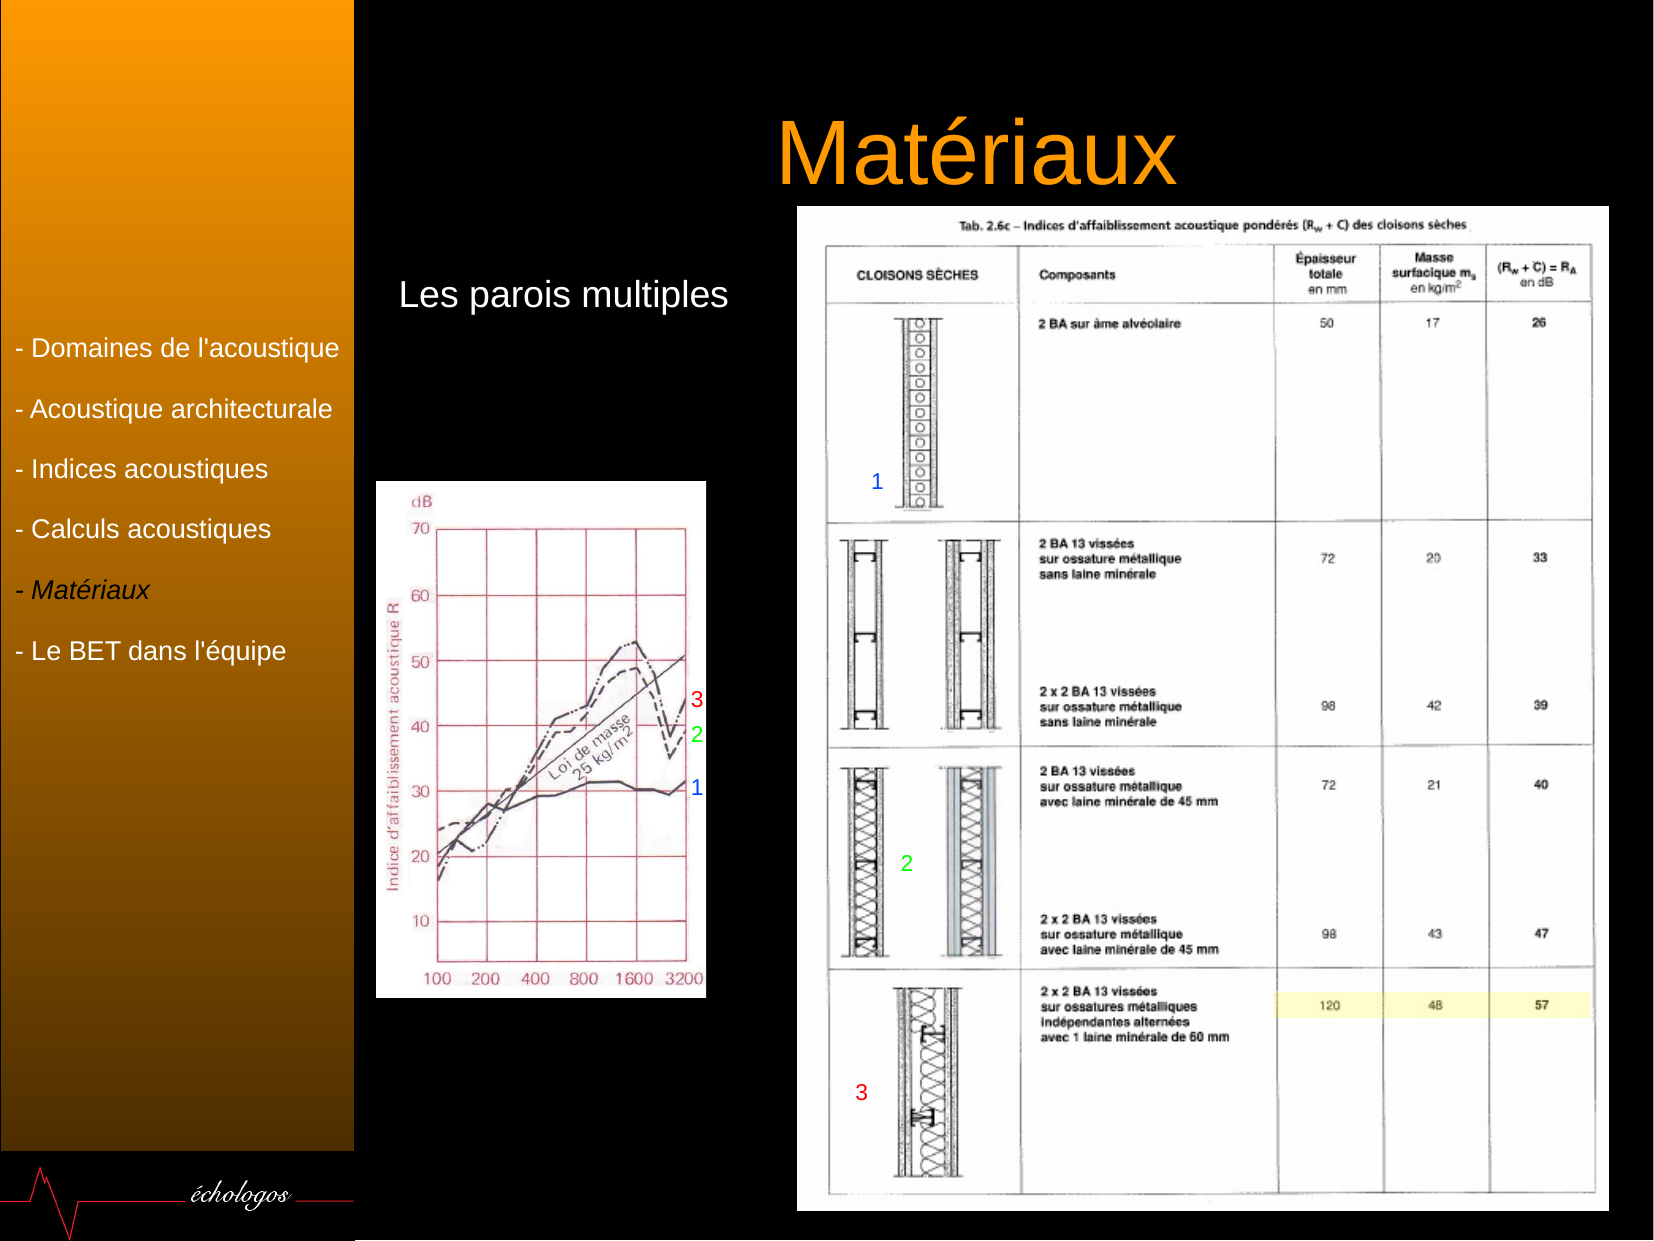

# Matériaux
Les parois multiples
- Domaines de l'acoustique
- Acoustique architecturale
- Indices acoustiques
- Calculs acoustiques
- Matériaux
- Le BET dans l'équipe
1
3
2
1
2
3